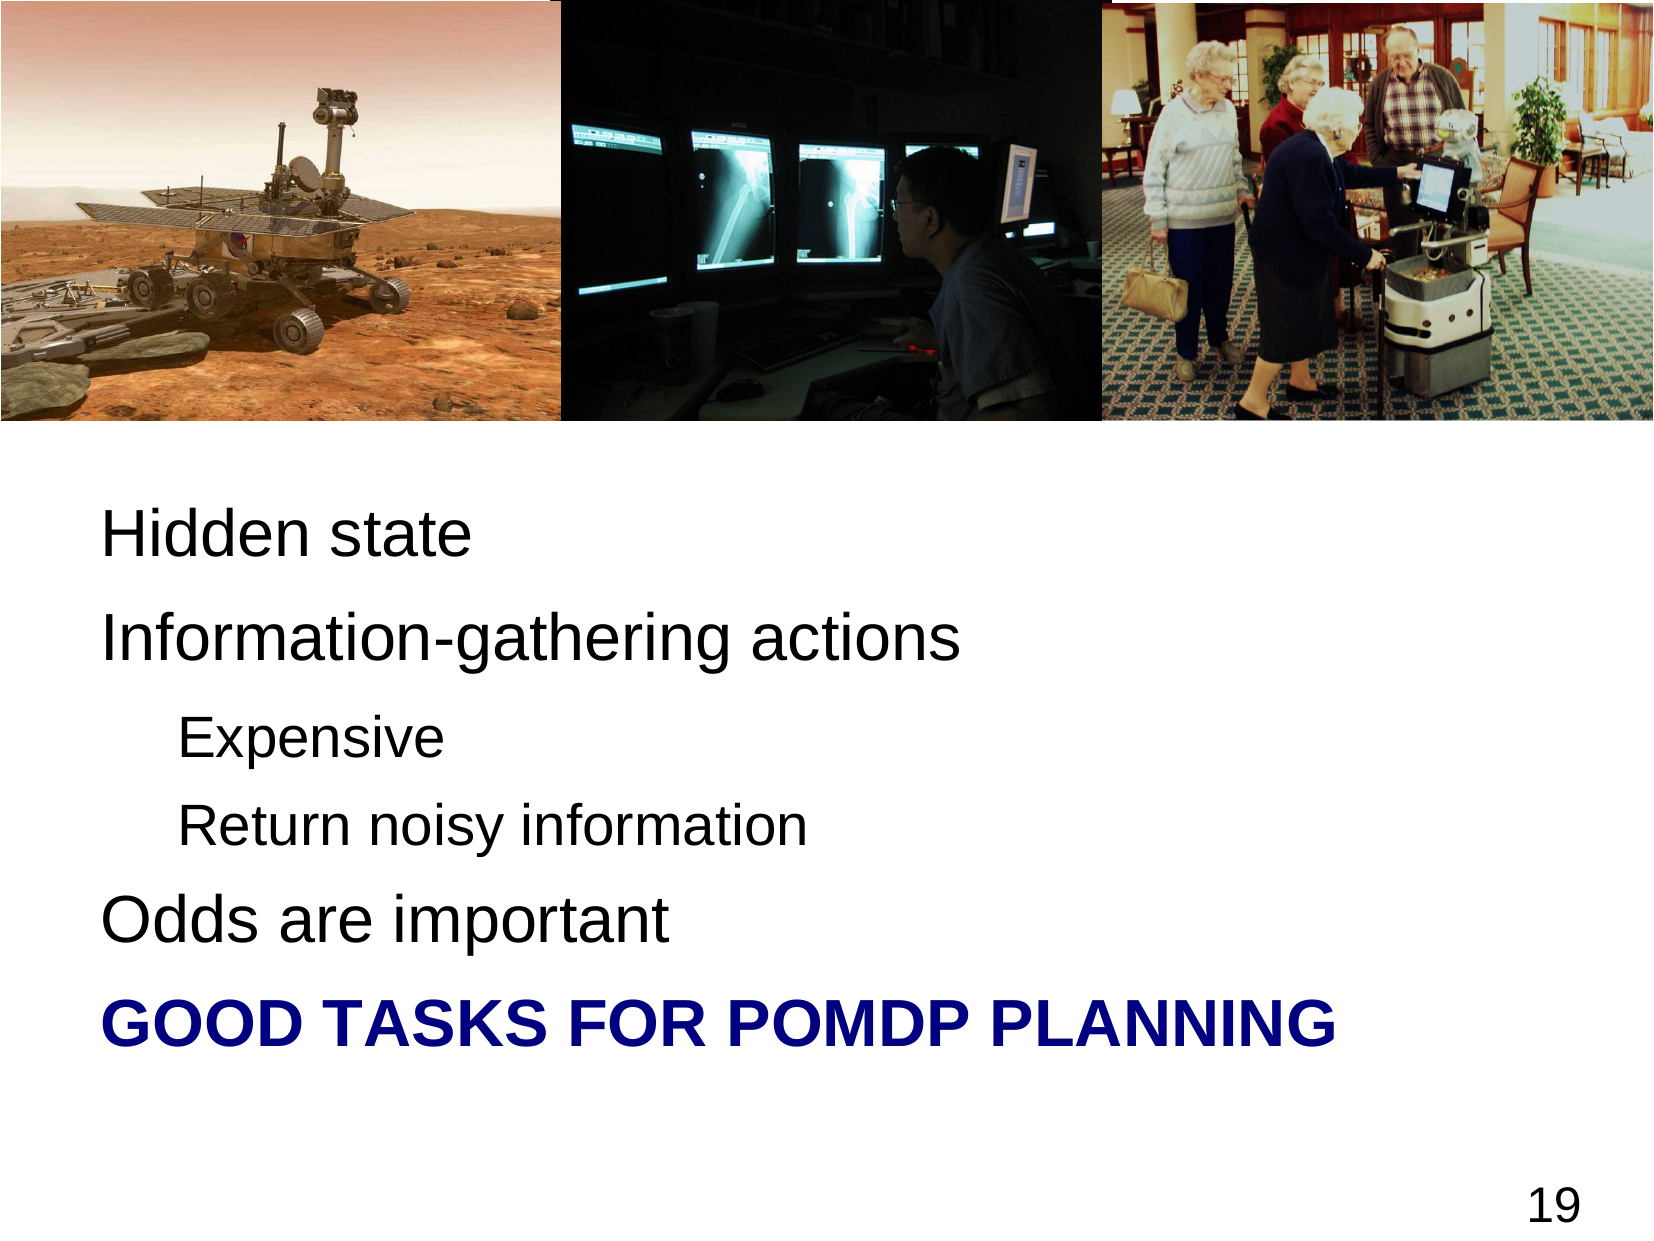

# Hidden state
Information-gathering actions
Expensive
Return noisy information
Odds are important
GOOD TASKS FOR POMDP PLANNING